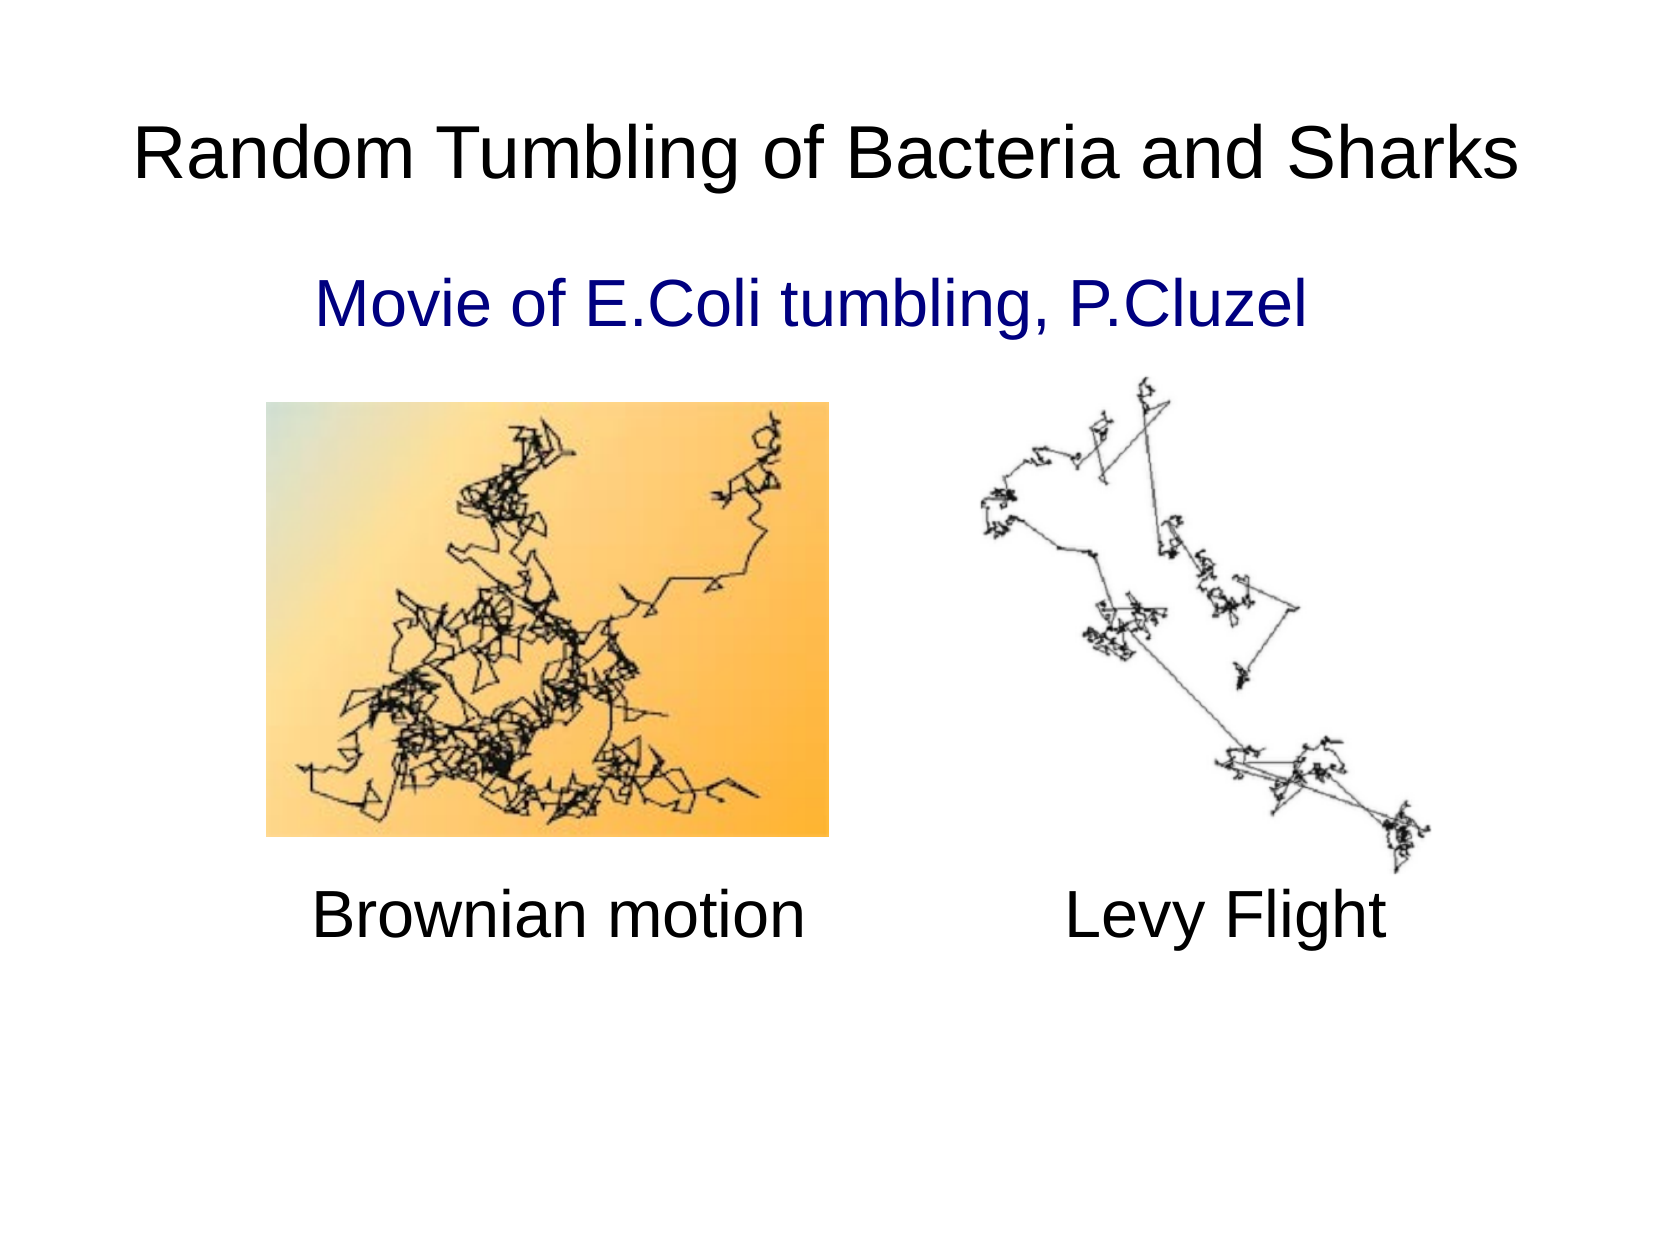

# Random Tumbling of Bacteria and Sharks
Movie of E.Coli tumbling, P.Cluzel
Brownian motion Levy Flight